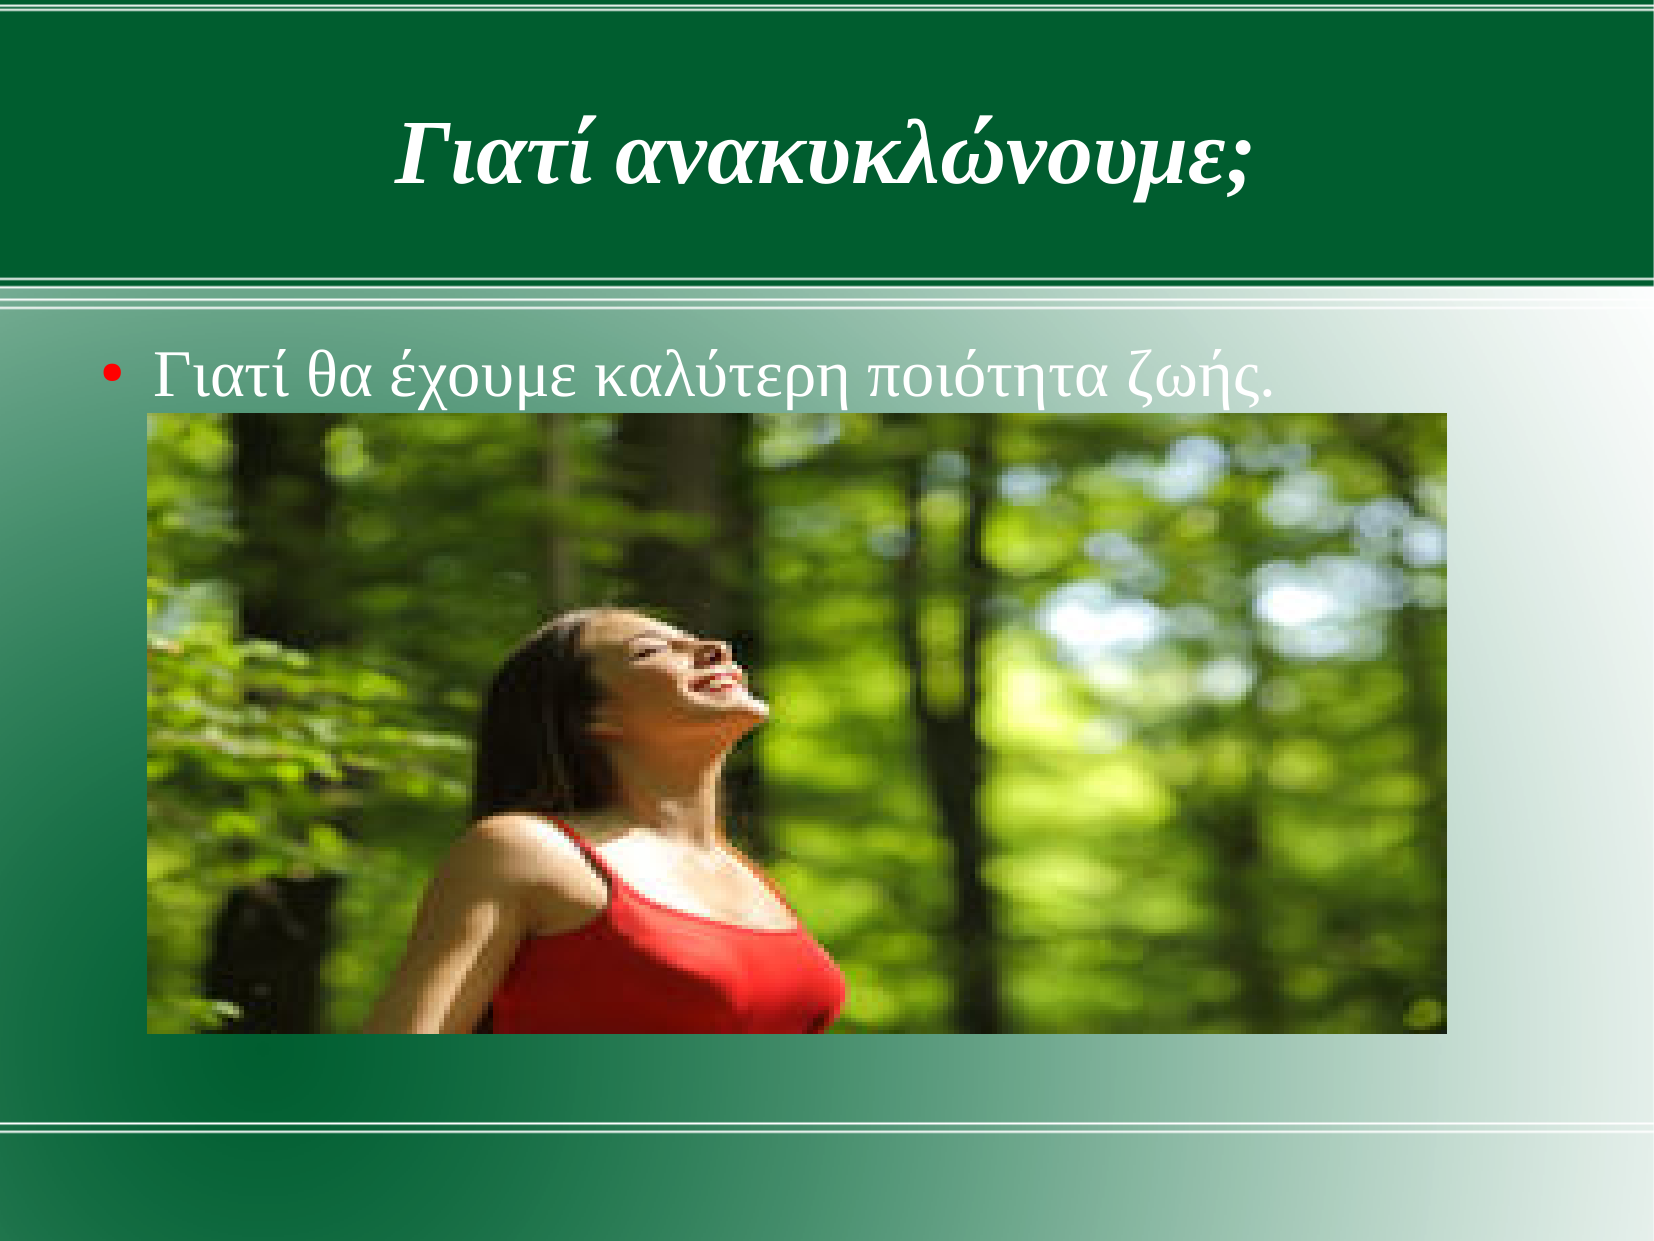

# Γιατί ανακυκλώνουμε;
Γιατί θα έχουμε καλύτερη ποιότητα ζωής.